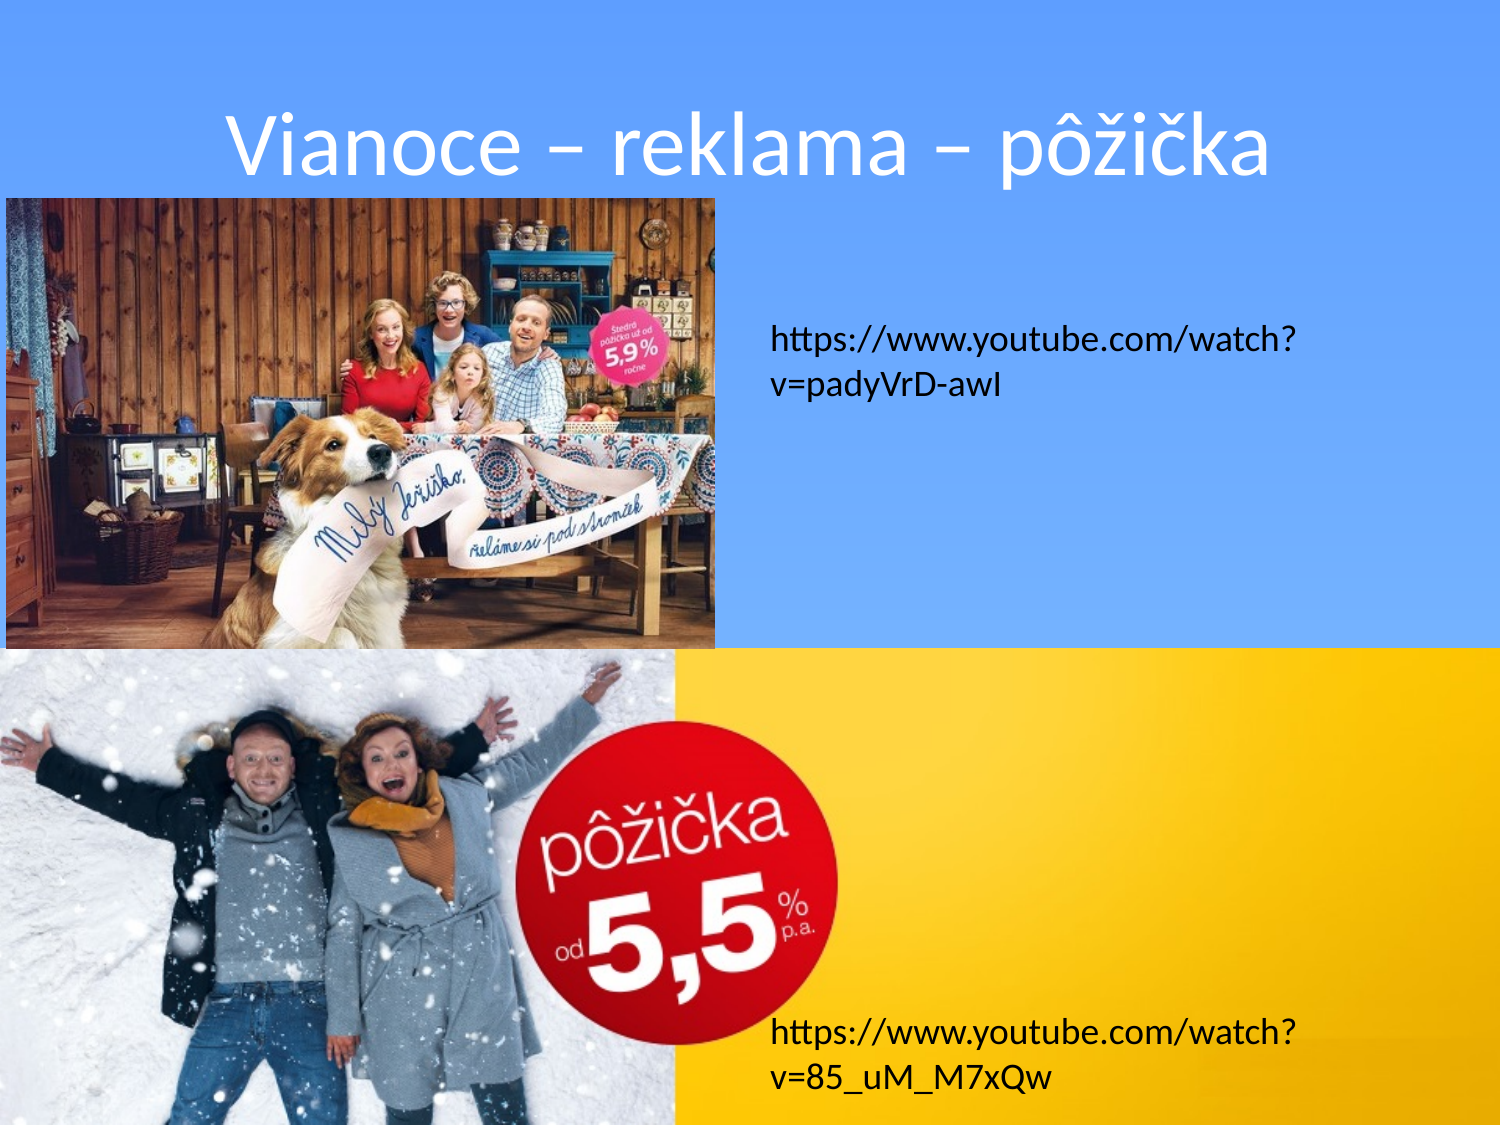

# Vianoce – reklama – pôžička
https://www.youtube.com/watch?v=padyVrD-awI
https://www.youtube.com/watch?v=85_uM_M7xQw
Vzdelávanie21 pre ZŠ s MŠ KAlinčiakova 12, Bratislava "Finančná gramotnosť"